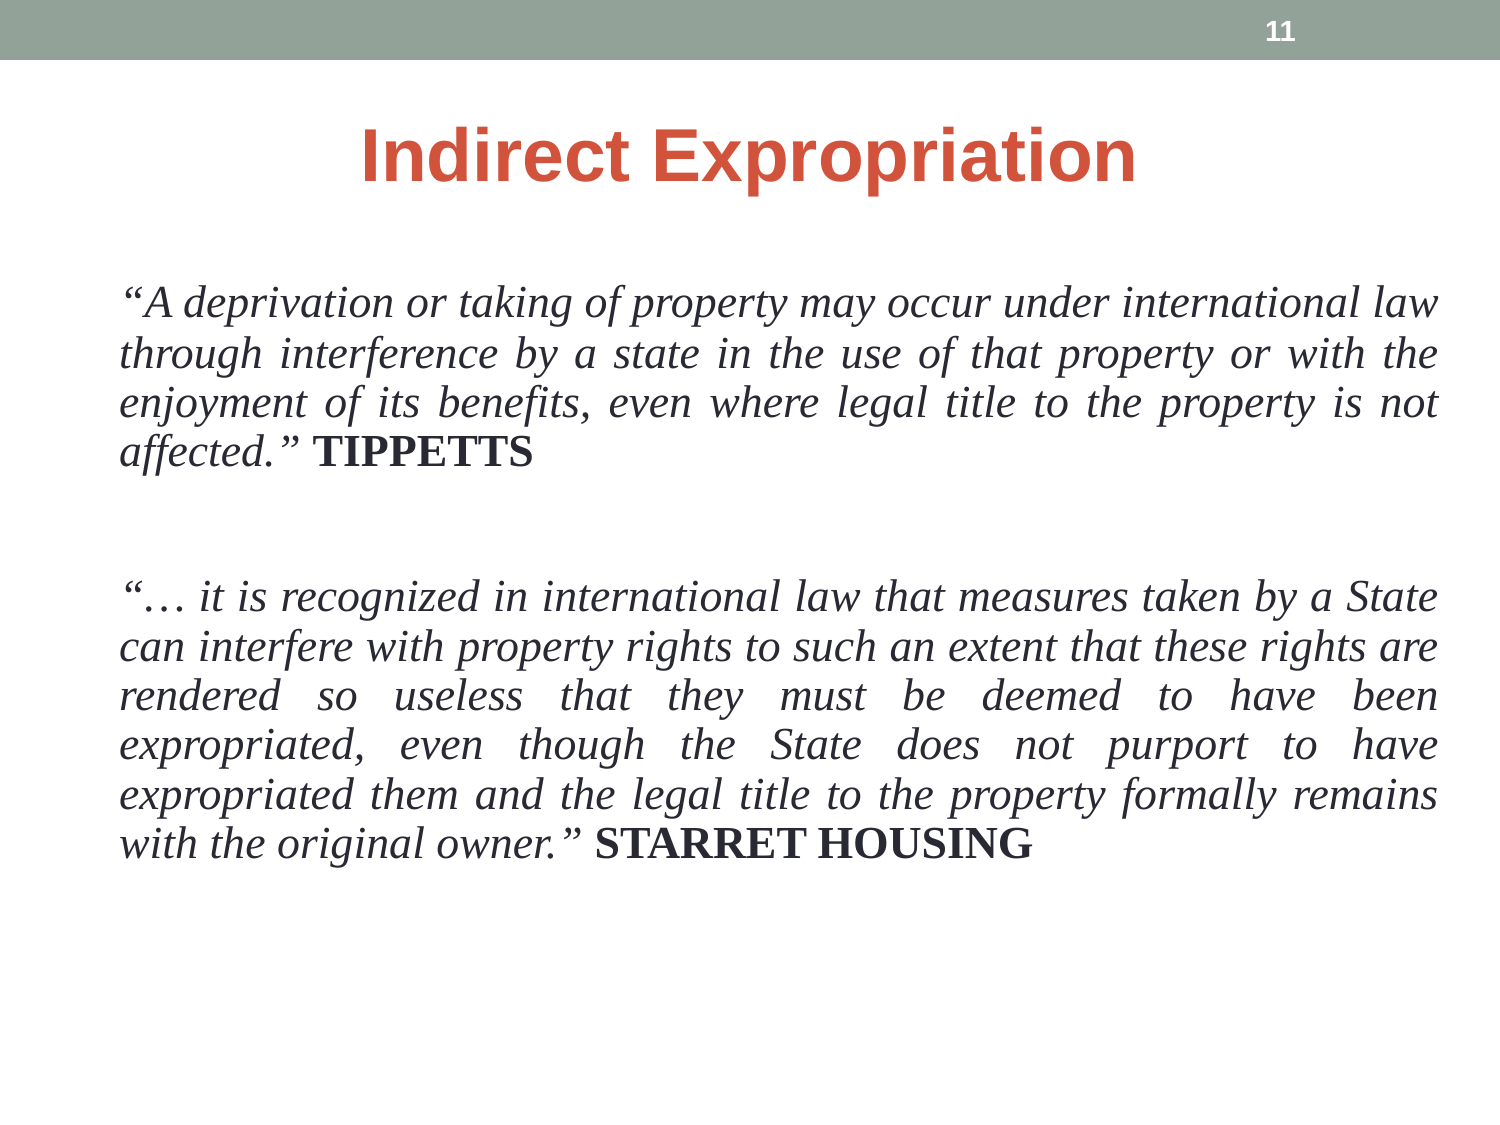

9
Indirect Expropriation
	“A deprivation or taking of property may occur under international law through interference by a state in the use of that property or with the enjoyment of its benefits, even where legal title to the property is not affected.” TIPPETTS
	“… it is recognized in international law that measures taken by a State can interfere with property rights to such an extent that these rights are rendered so useless that they must be deemed to have been expropriated, even though the State does not purport to have expropriated them and the legal title to the property formally remains with the original owner.” STARRET HOUSING